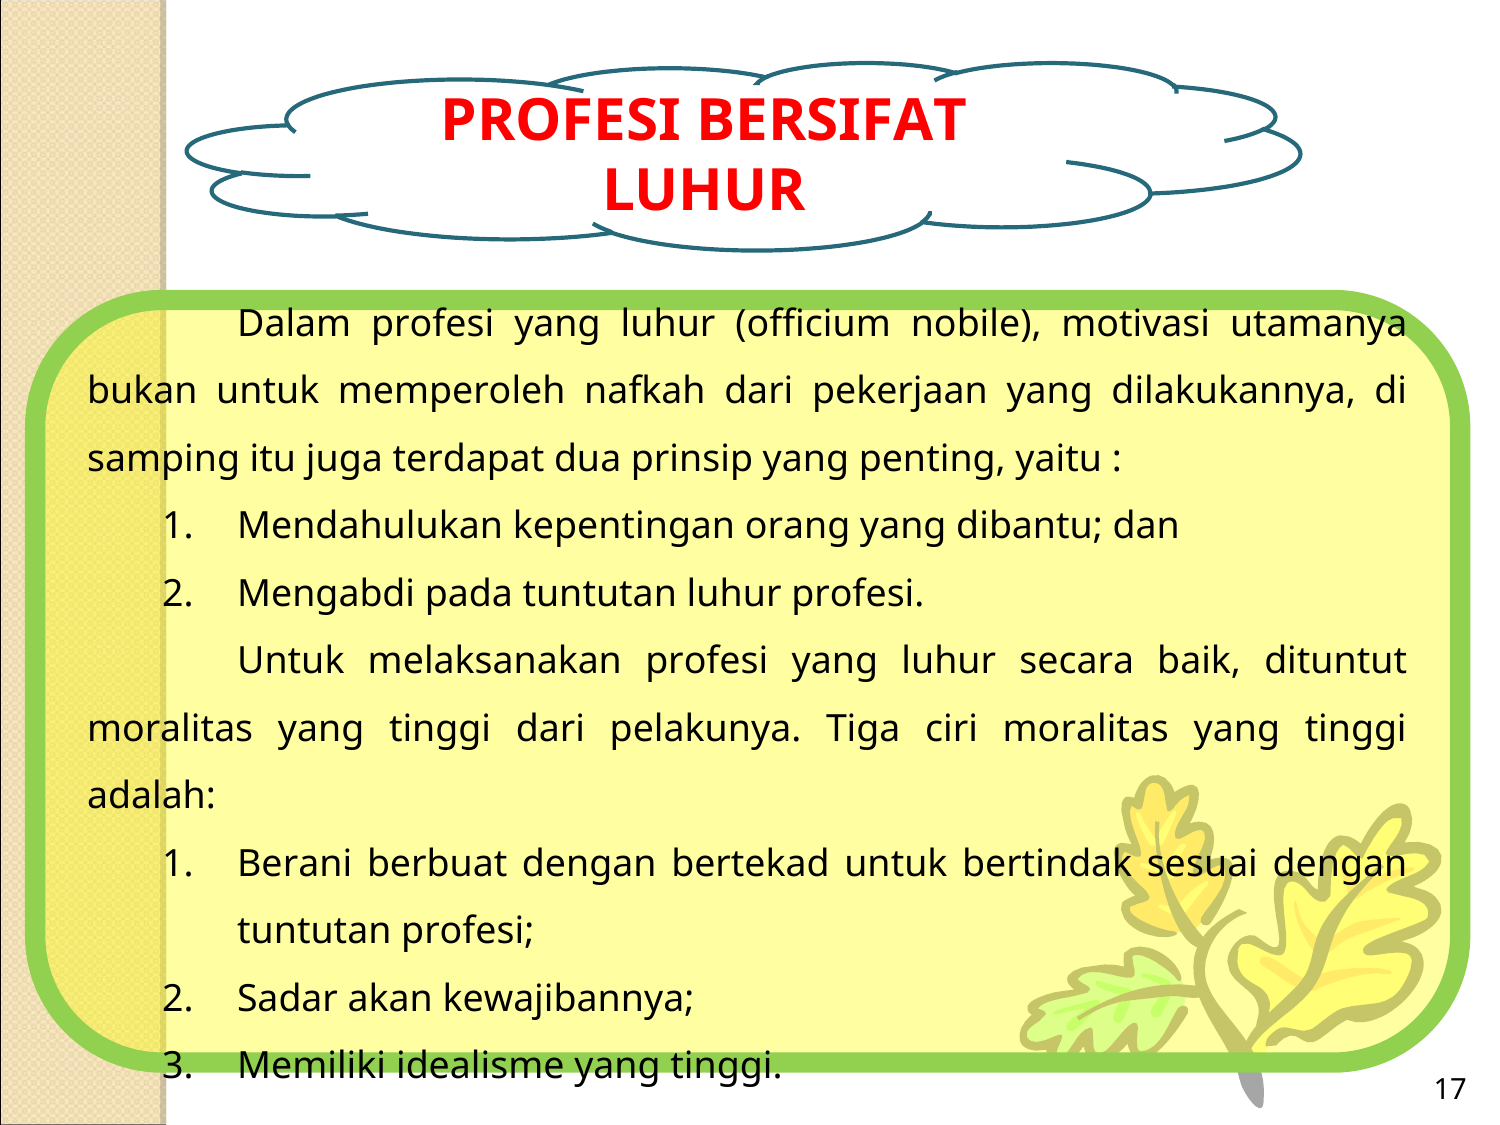

PROFESI BERSIFAT LUHUR
	Dalam profesi yang luhur (officium nobile), motivasi utamanya bukan untuk memperoleh nafkah dari pekerjaan yang dilakukannya, di samping itu juga terdapat dua prinsip yang penting, yaitu :
Mendahulukan kepentingan orang yang dibantu; dan
Mengabdi pada tuntutan luhur profesi.
	Untuk melaksanakan profesi yang luhur secara baik, dituntut moralitas yang tinggi dari pelakunya. Tiga ciri moralitas yang tinggi adalah:
Berani berbuat dengan bertekad untuk bertindak sesuai dengan tuntutan profesi;
Sadar akan kewajibannya;
Memiliki idealisme yang tinggi.
17